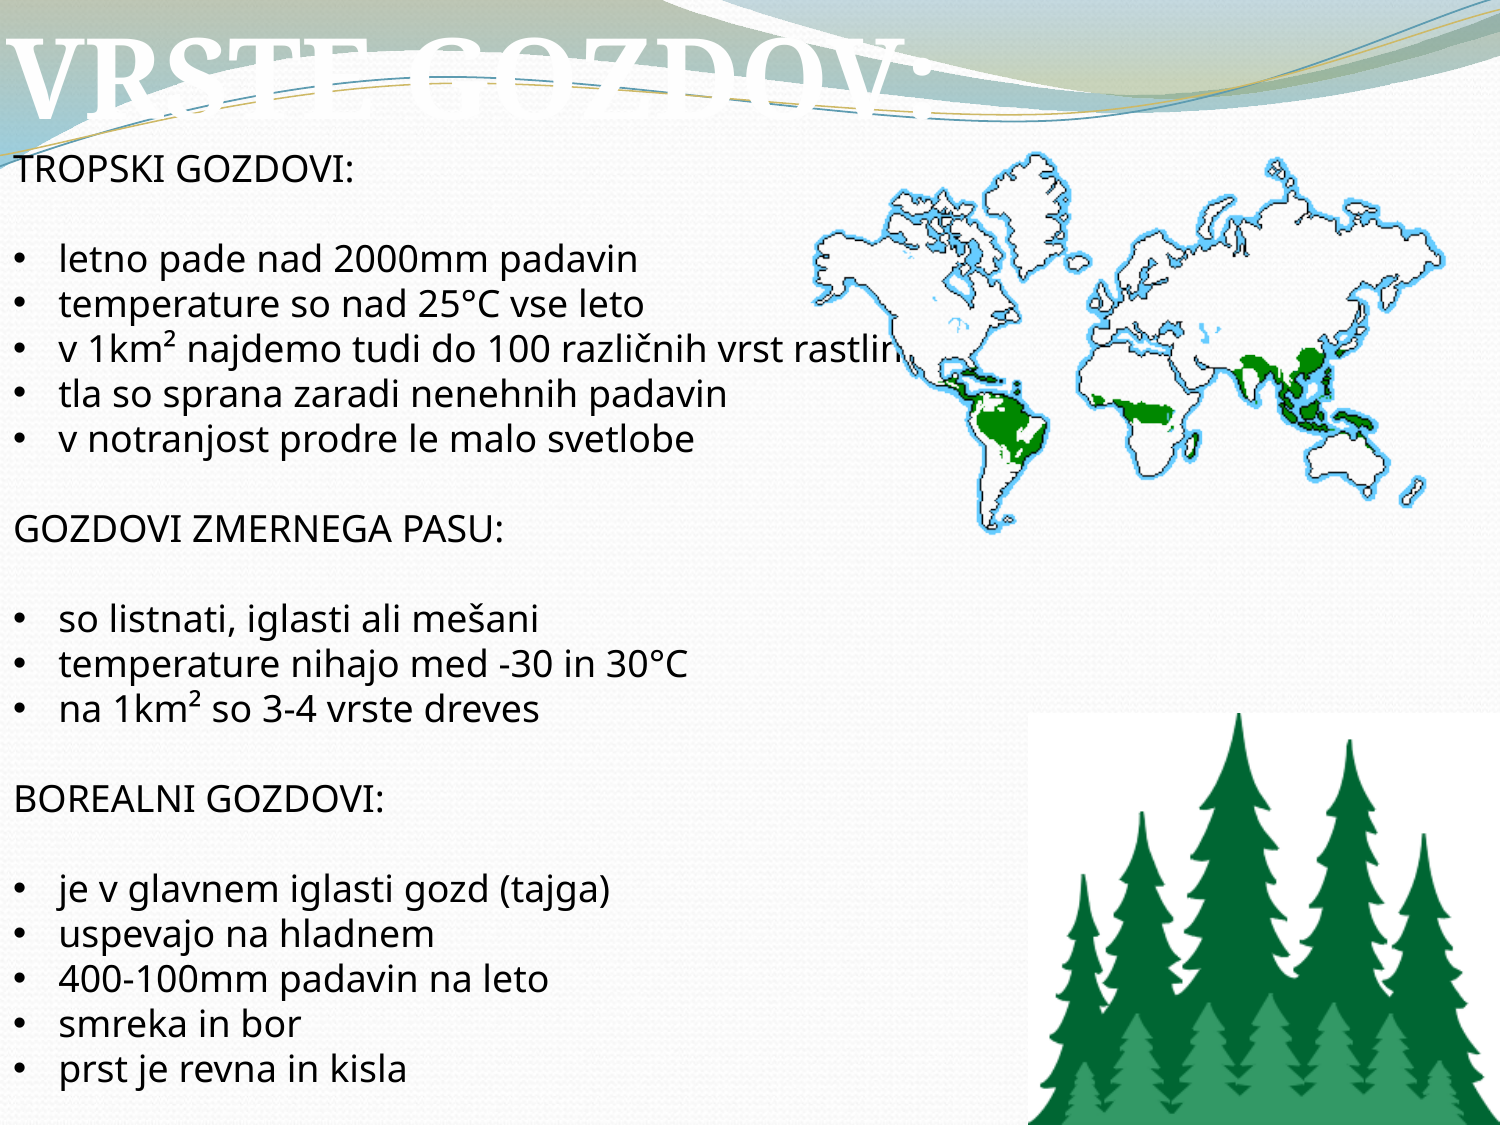

VRSTE GOZDOV:
TROPSKI GOZDOVI:
 letno pade nad 2000mm padavin
 temperature so nad 25°C vse leto
 v 1km² najdemo tudi do 100 različnih vrst rastlin
 tla so sprana zaradi nenehnih padavin
 v notranjost prodre le malo svetlobe
GOZDOVI ZMERNEGA PASU:
 so listnati, iglasti ali mešani
 temperature nihajo med -30 in 30°C
 na 1km² so 3-4 vrste dreves
BOREALNI GOZDOVI:
 je v glavnem iglasti gozd (tajga)
 uspevajo na hladnem
 400-100mm padavin na leto
 smreka in bor
 prst je revna in kisla